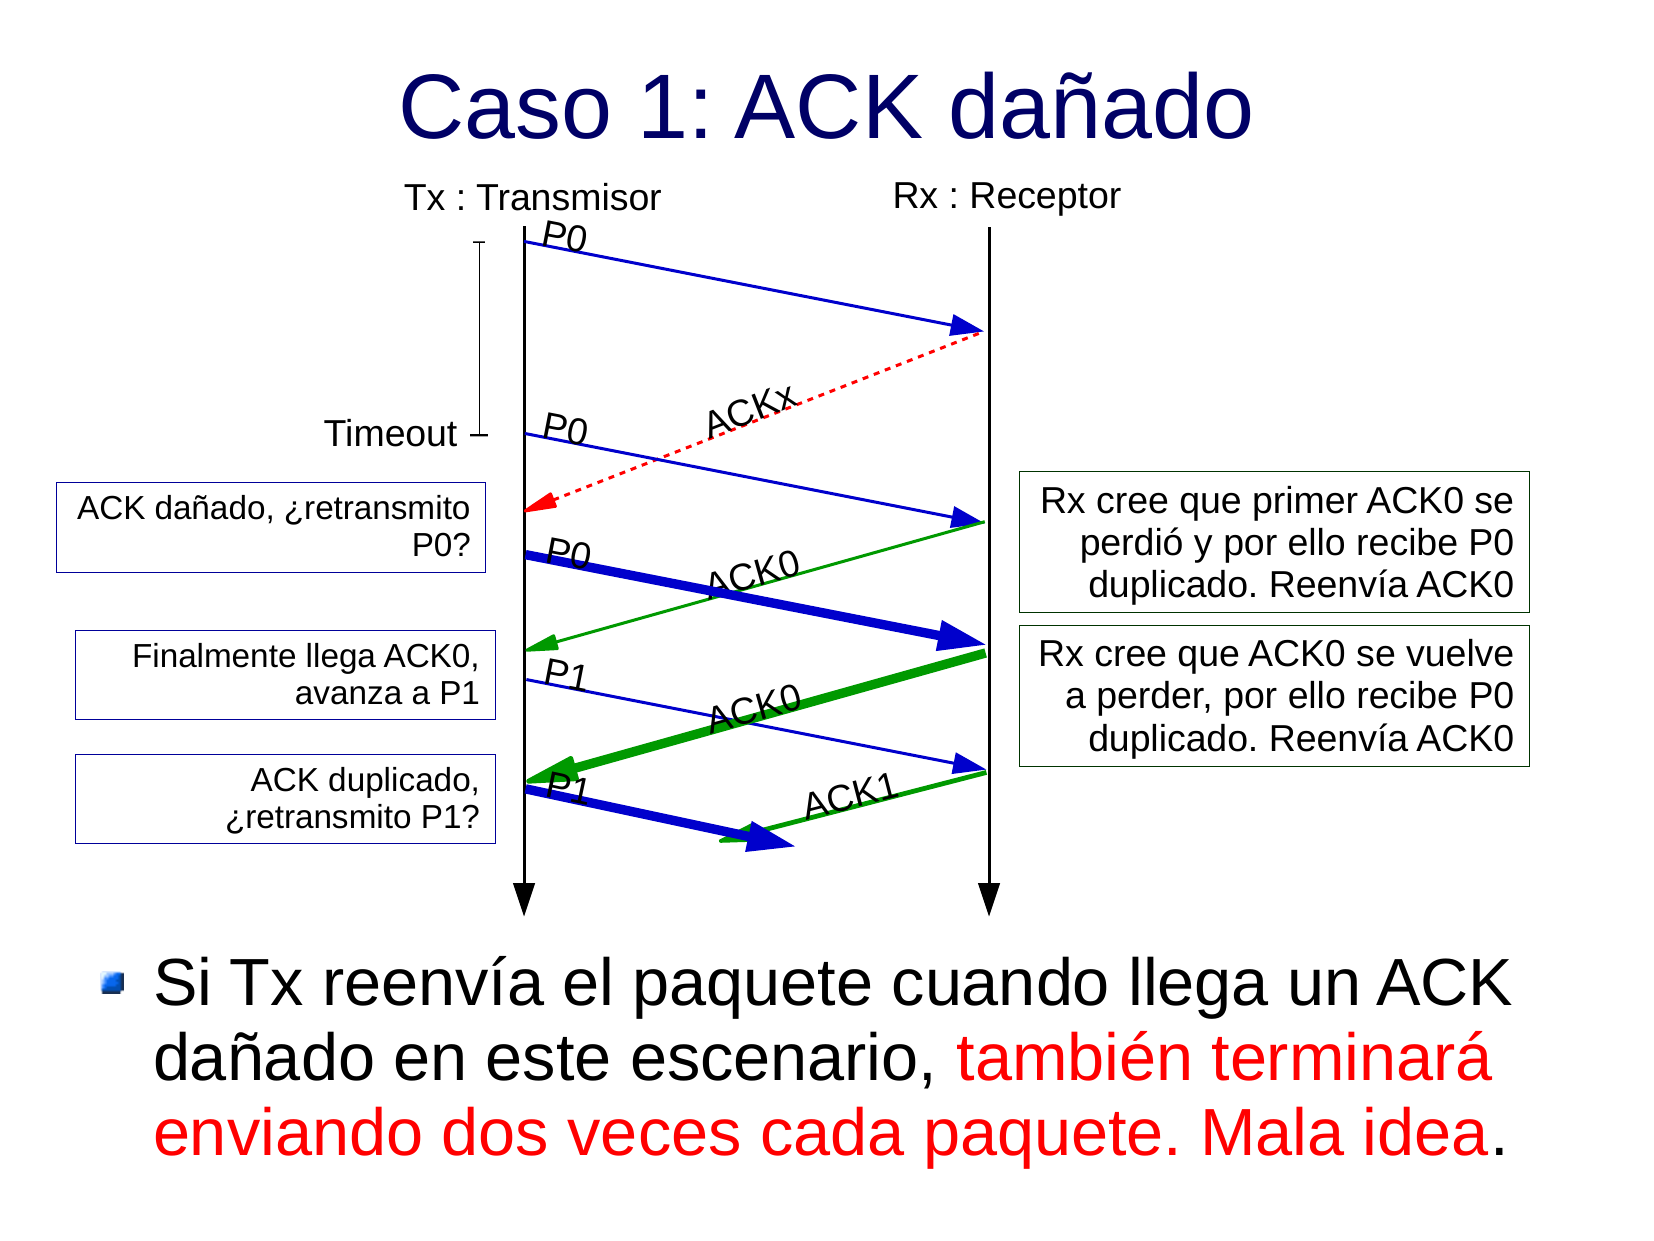

# Caso 1: ACK dañado
Rx : Receptor
Tx : Transmisor
P0
ACKx
Timeout
P0
Rx cree que primer ACK0 se perdió y por ello recibe P0 duplicado. Reenvía ACK0
ACK dañado, ¿retransmito P0?
ACK0
P0
Rx cree que ACK0 se vuelve a perder, por ello recibe P0 duplicado. Reenvía ACK0
Finalmente llega ACK0, avanza a P1
ACK0
P1
ACK duplicado, ¿retransmito P1?
ACK1
P1
Si Tx reenvía el paquete cuando llega un ACK dañado en este escenario, también terminará enviando dos veces cada paquete. Mala idea.